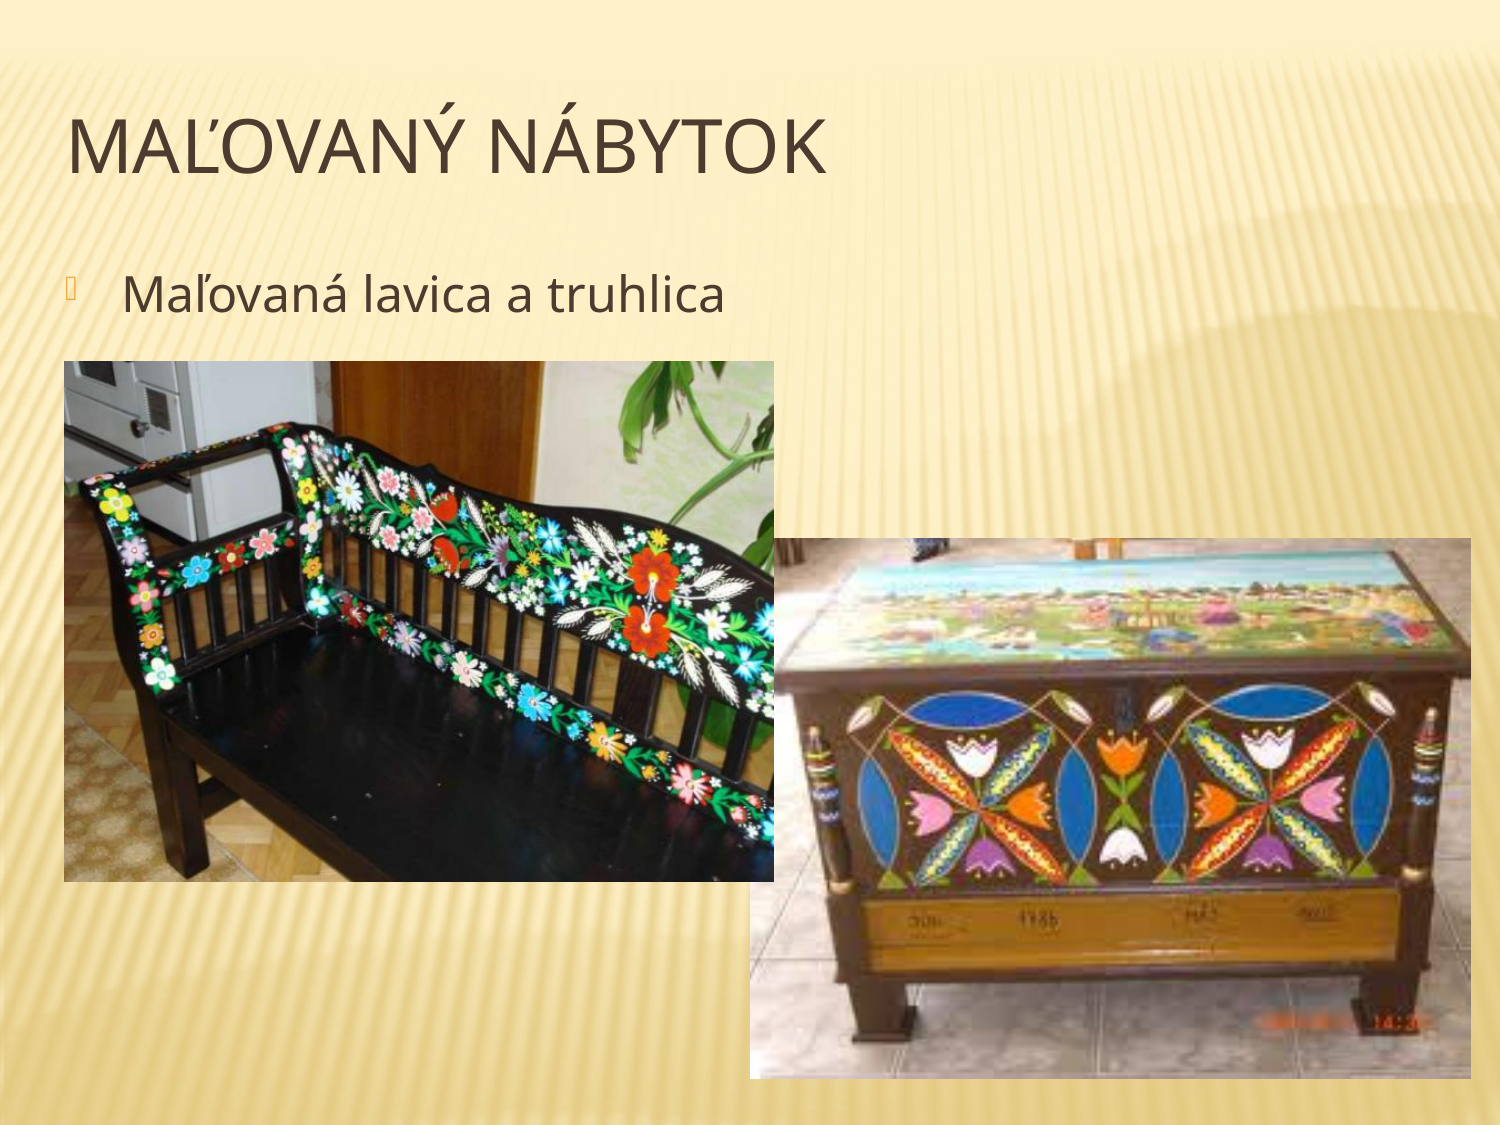

# Maľovaný nábytok
Maľovaná lavica a truhlica